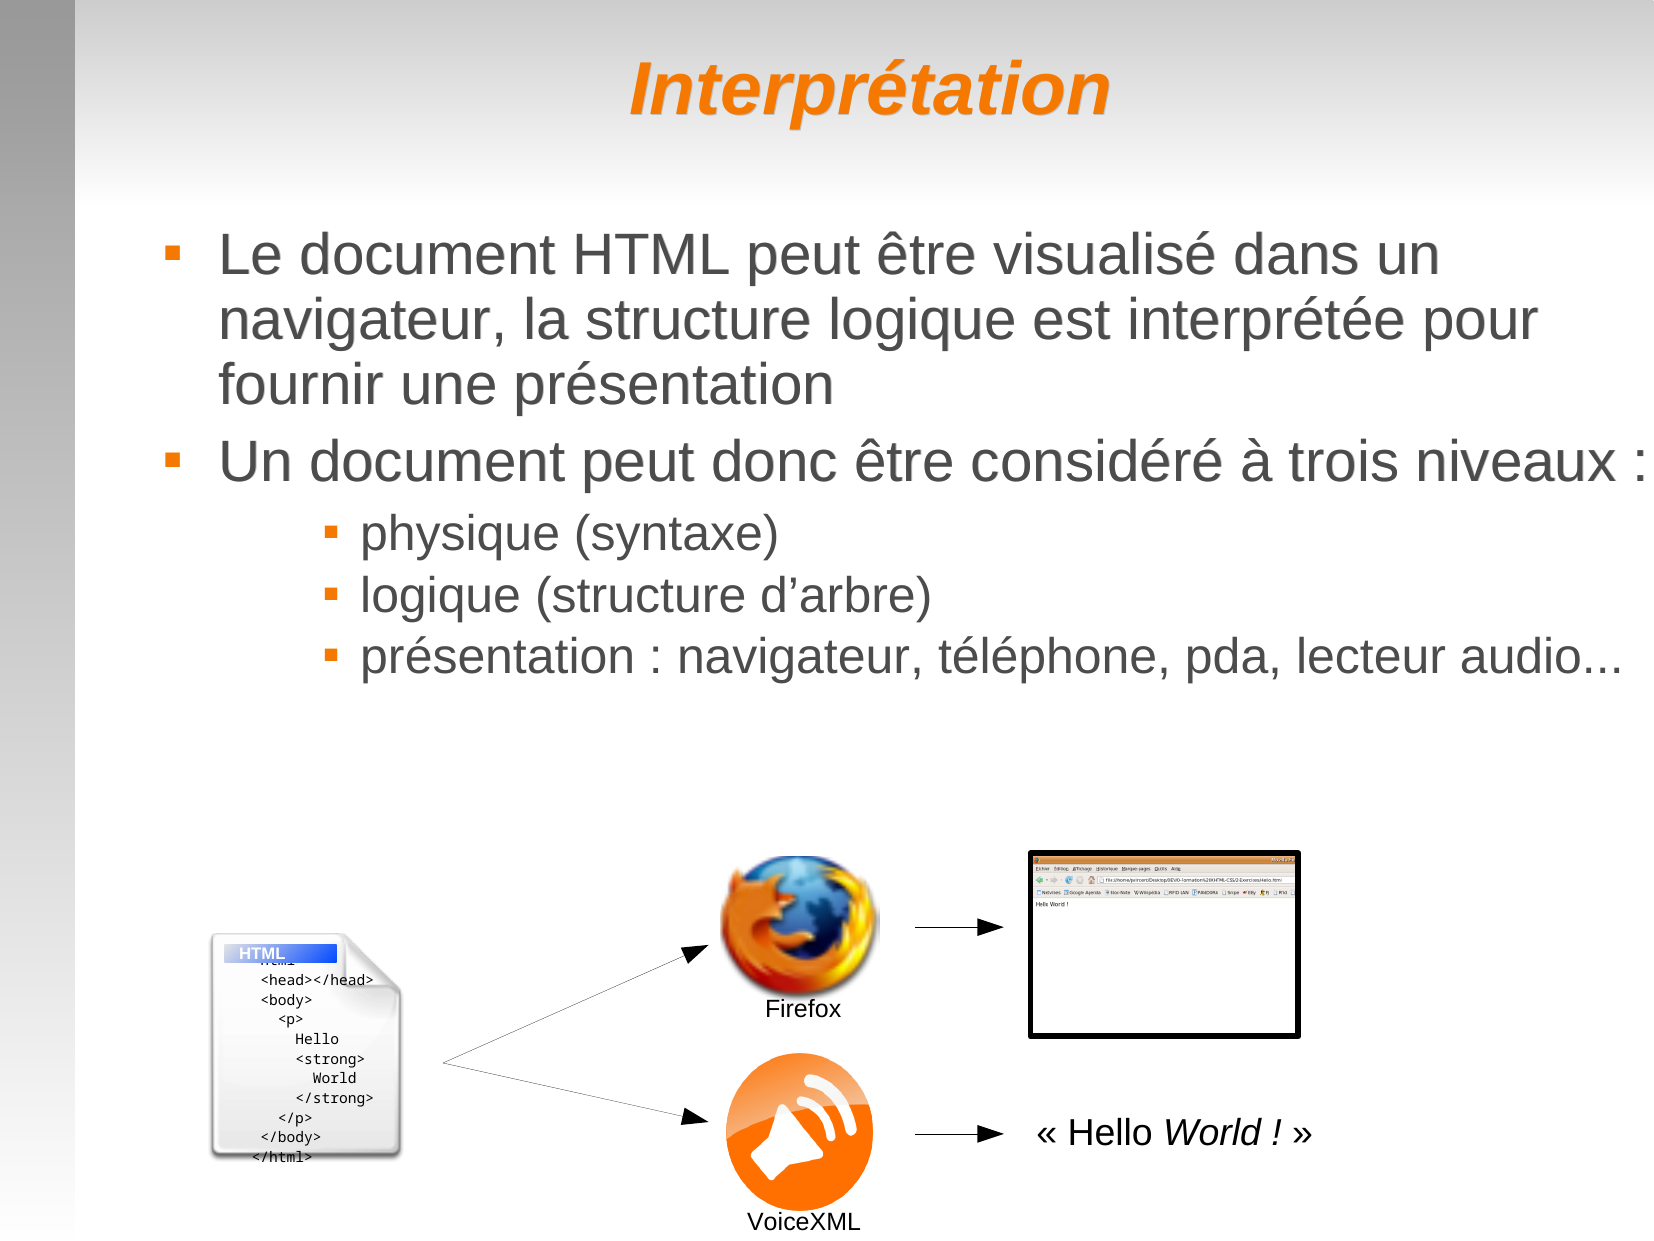

# Interprétation
Le document HTML peut être visualisé dans un navigateur, la structure logique est interprétée pour fournir une présentation
Un document peut donc être considéré à trois niveaux :
physique (syntaxe)
logique (structure d’arbre)
présentation : navigateur, téléphone, pda, lecteur audio...
<html>
 <head></head>
 <body>
 <p>
 Hello
 <strong>
 World
 </strong>
 </p>
 </body>
</html>
HTML
Firefox
« Hello World ! »
VoiceXML